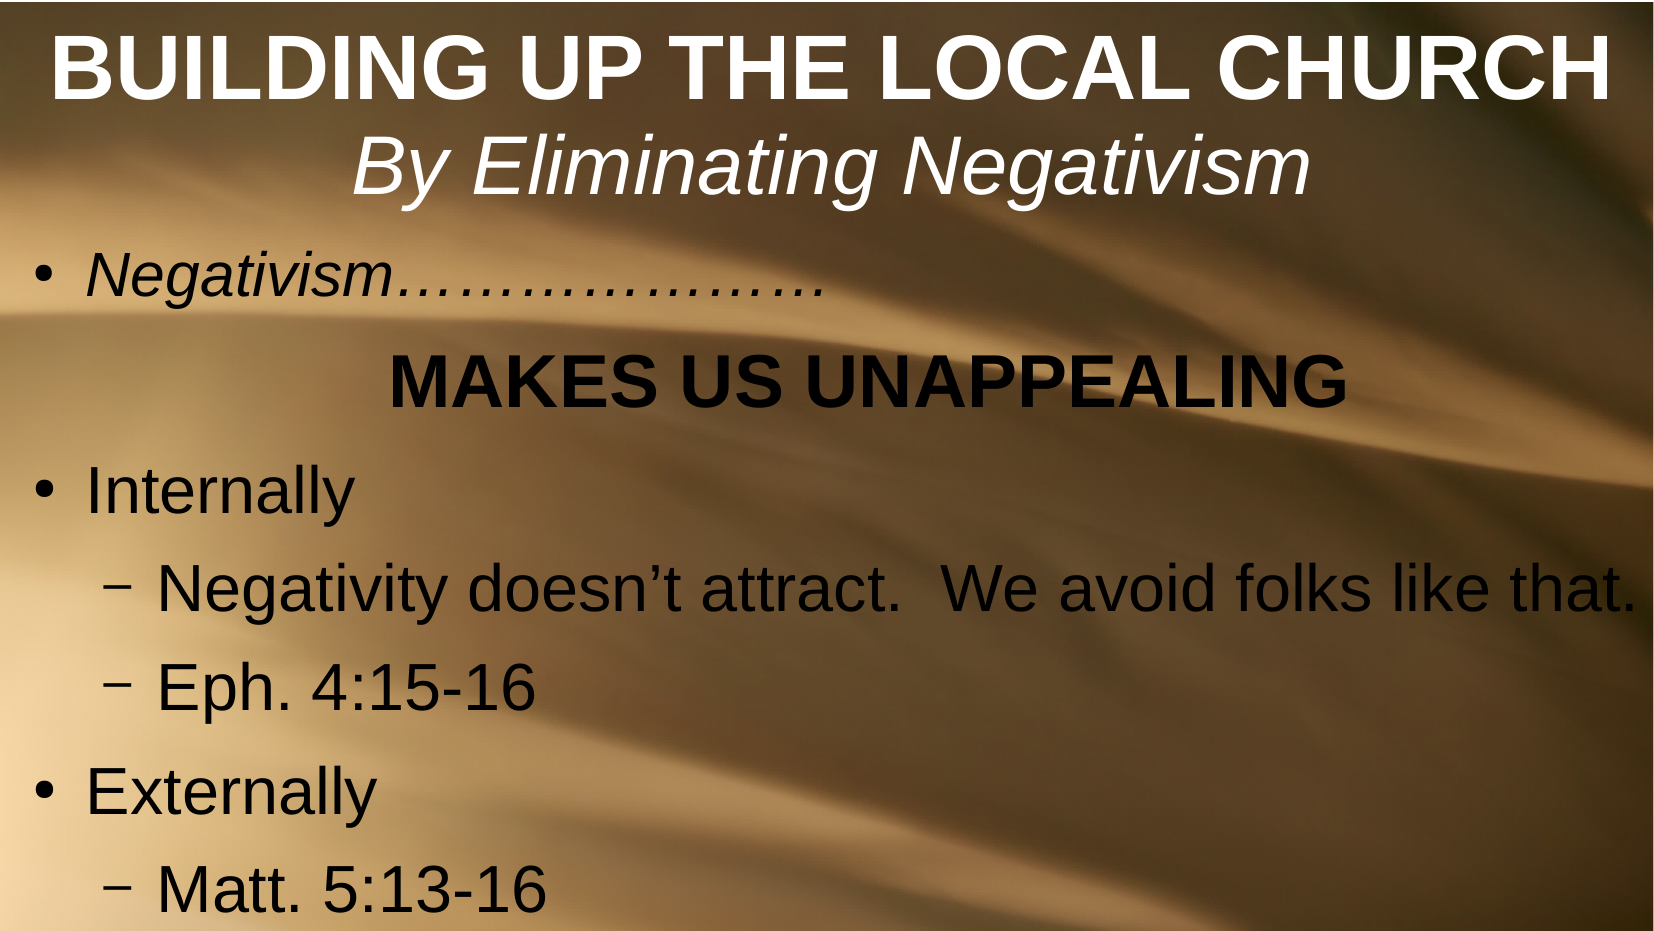

# BUILDING UP THE LOCAL CHURCH By Eliminating Negativism
Negativism…………………
MAKES US UNAPPEALING
Internally
Negativity doesn’t attract. We avoid folks like that.
Eph. 4:15-16
Externally
Matt. 5:13-16